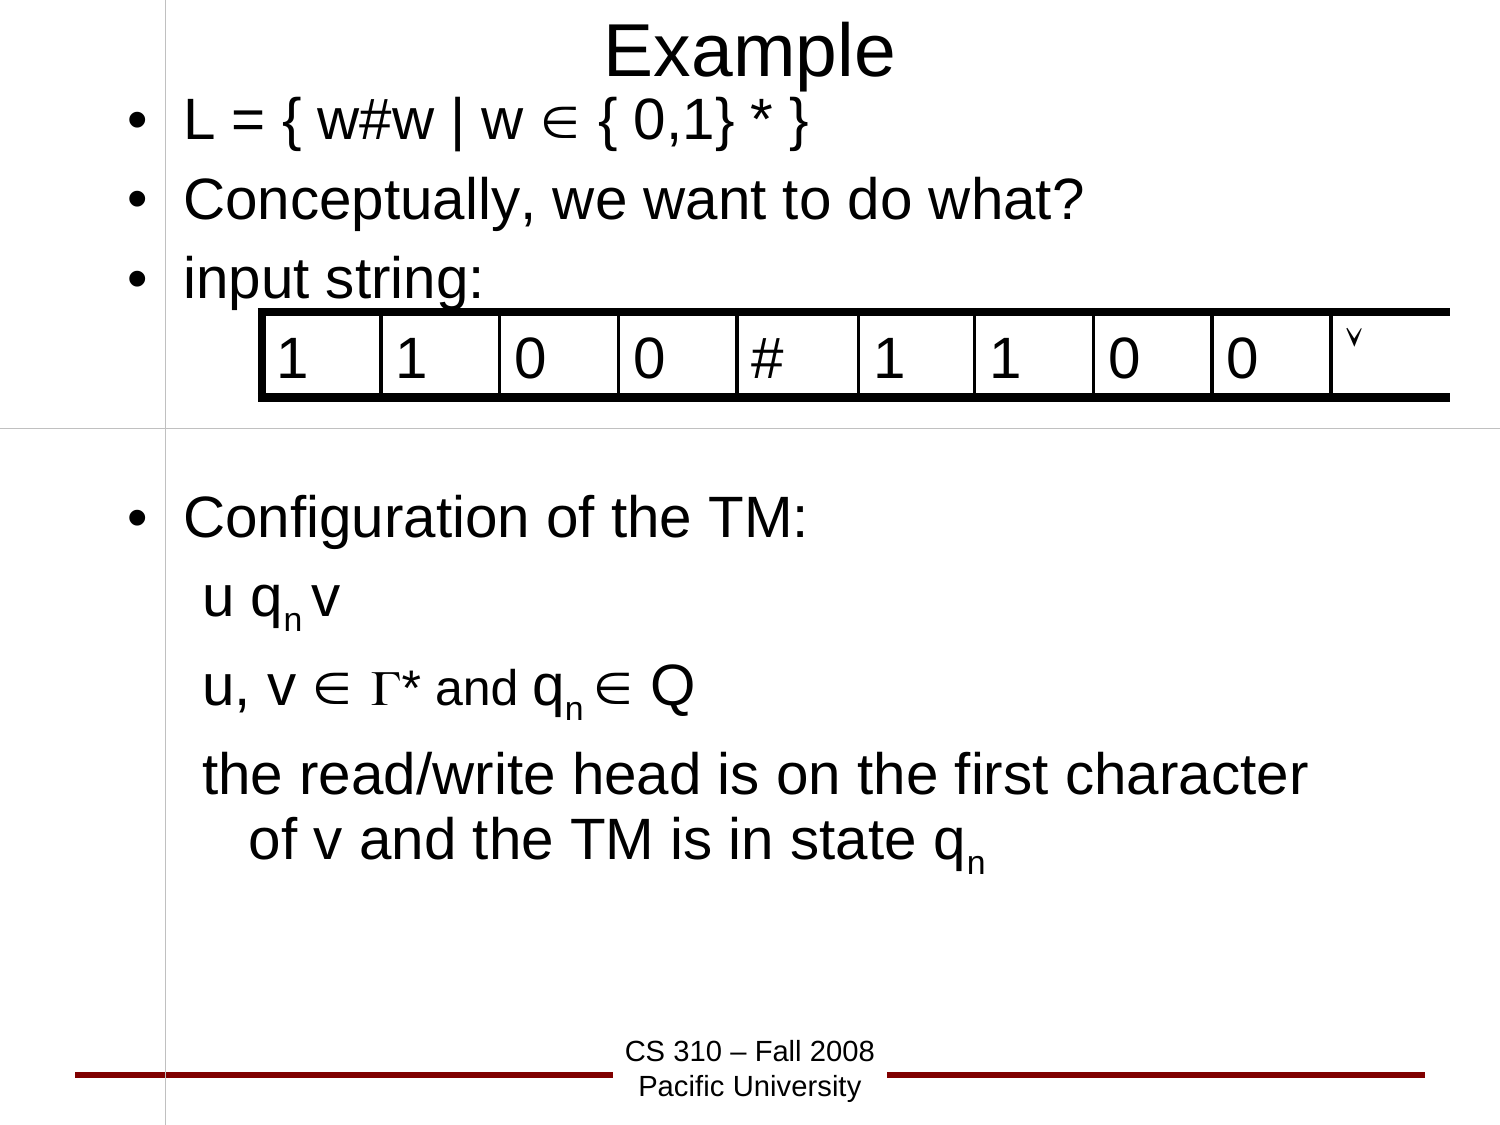

# Example
L = { w#w | w  { 0,1} * }
Conceptually, we want to do what?
input string:
Configuration of the TM:
u qn v
u, v  * and qn  Q
the read/write head is on the first character of v and the TM is in state qn
| 1 | 1 | 0 | 0 | # | 1 | 1 | 0 | 0 |  |
| --- | --- | --- | --- | --- | --- | --- | --- | --- | --- |